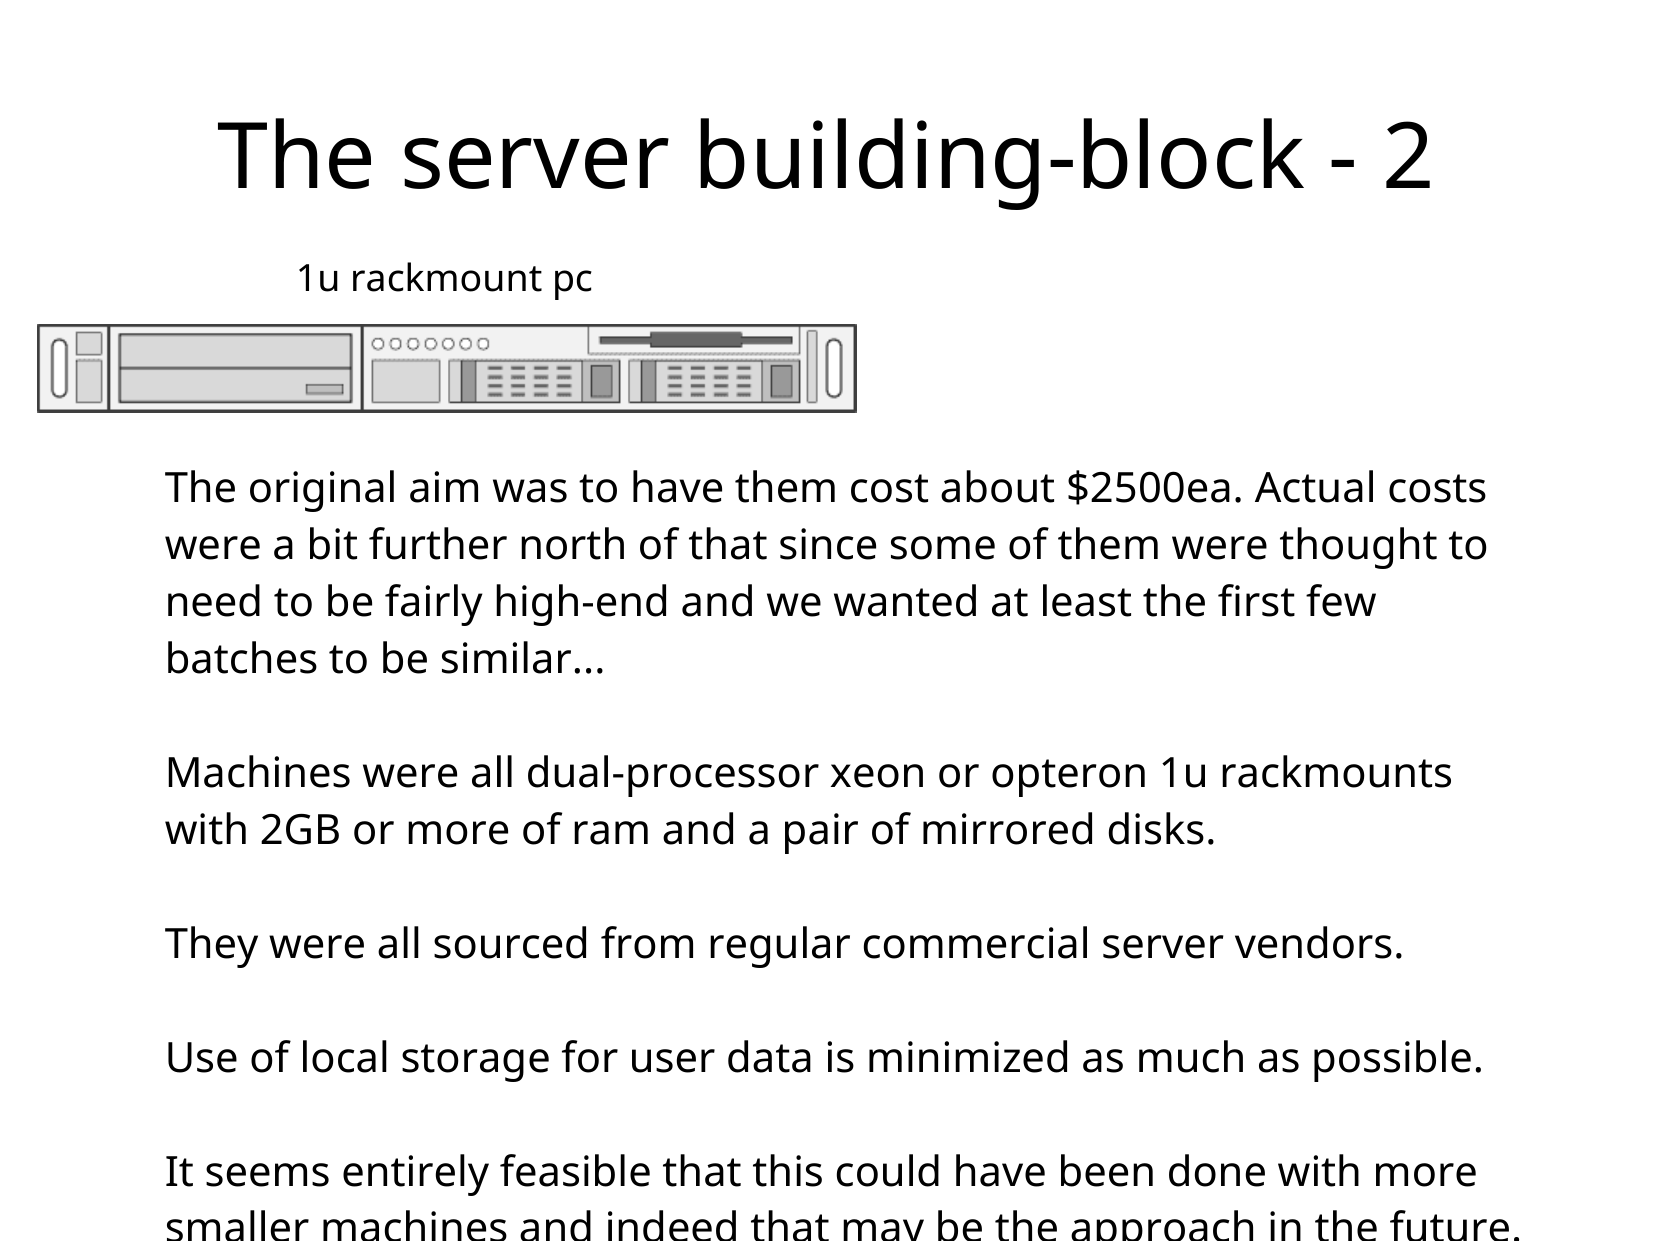

# The server building-block - 2
1u rackmount pc
The original aim was to have them cost about $2500ea. Actual costs were a bit further north of that since some of them were thought to need to be fairly high-end and we wanted at least the first few batches to be similar...
Machines were all dual-processor xeon or opteron 1u rackmounts with 2GB or more of ram and a pair of mirrored disks.
They were all sourced from regular commercial server vendors.
Use of local storage for user data is minimized as much as possible.
It seems entirely feasible that this could have been done with more smaller machines and indeed that may be the approach in the future.